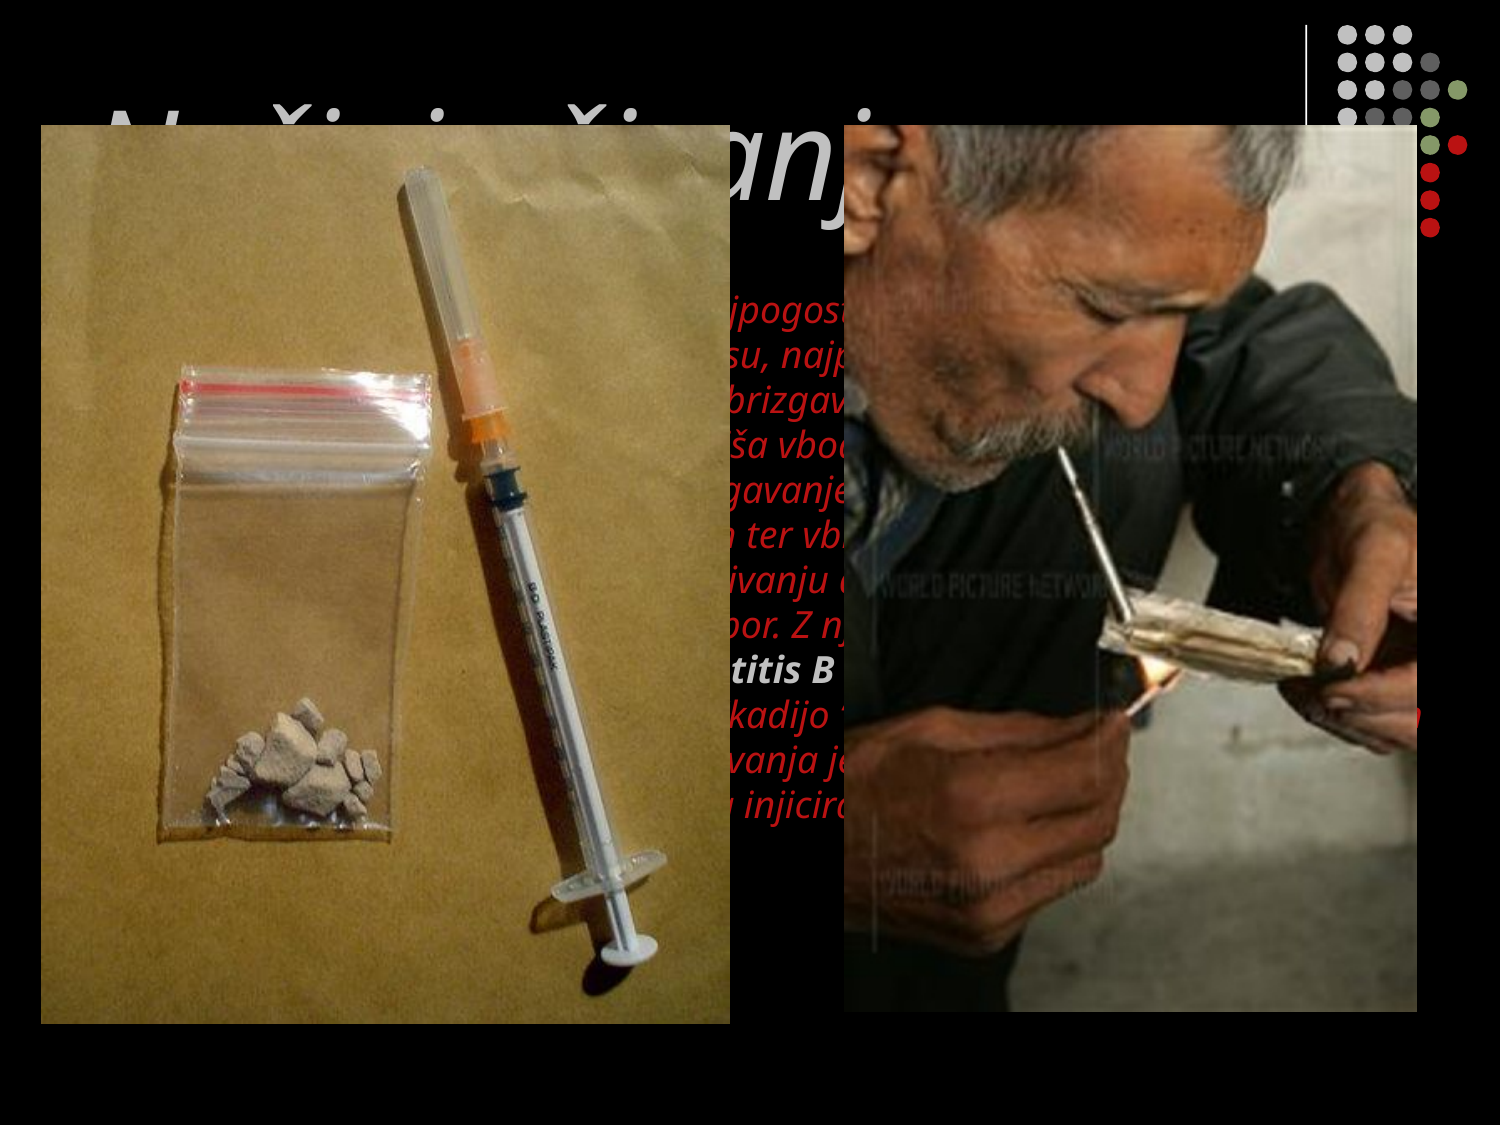

# Načini uživanja
Načini uživanja heroina so različni. Najpogosteje je uživanje intravenozno (droga se vbrizga v žile kjerkoli po telesu, najpogosteje v komolčnem zgibu), ki pa zahteva posebno pripravo droge. Vbrizgavanje heroina v žile je lahko zelo nevarno, saj uživalci iščejo najrazličnejša vbodna mesta, da bi jih zakrili pred pogledi drugih. Zlasti nevarno je vbrizgavanje v žile na vratu (bližina arterij in drugih pomembnih živcev) in v dimljah ter vbrizgavanje v mišice, ki lahko povzroči poškodbe mišičnih tkiv. Pri uživanju droge na tak način na uživalce preži še ena nevarnost – nesterilen pribor. Z njim se namreč lahko prenašajo mnoge infekcijske bolezni, kot so hepatitis B in C, virus HIV in drugi.
Heroin se lahko uživa tudi s kajenjem (kadijo “pleh”). Heroin namreč segrevajo in nato vdihujejo. Pri takšnem načinu uživanja je potrebno veliko več droge, zato uživalci hitro preidejo s tega načina na injiciranje droge.